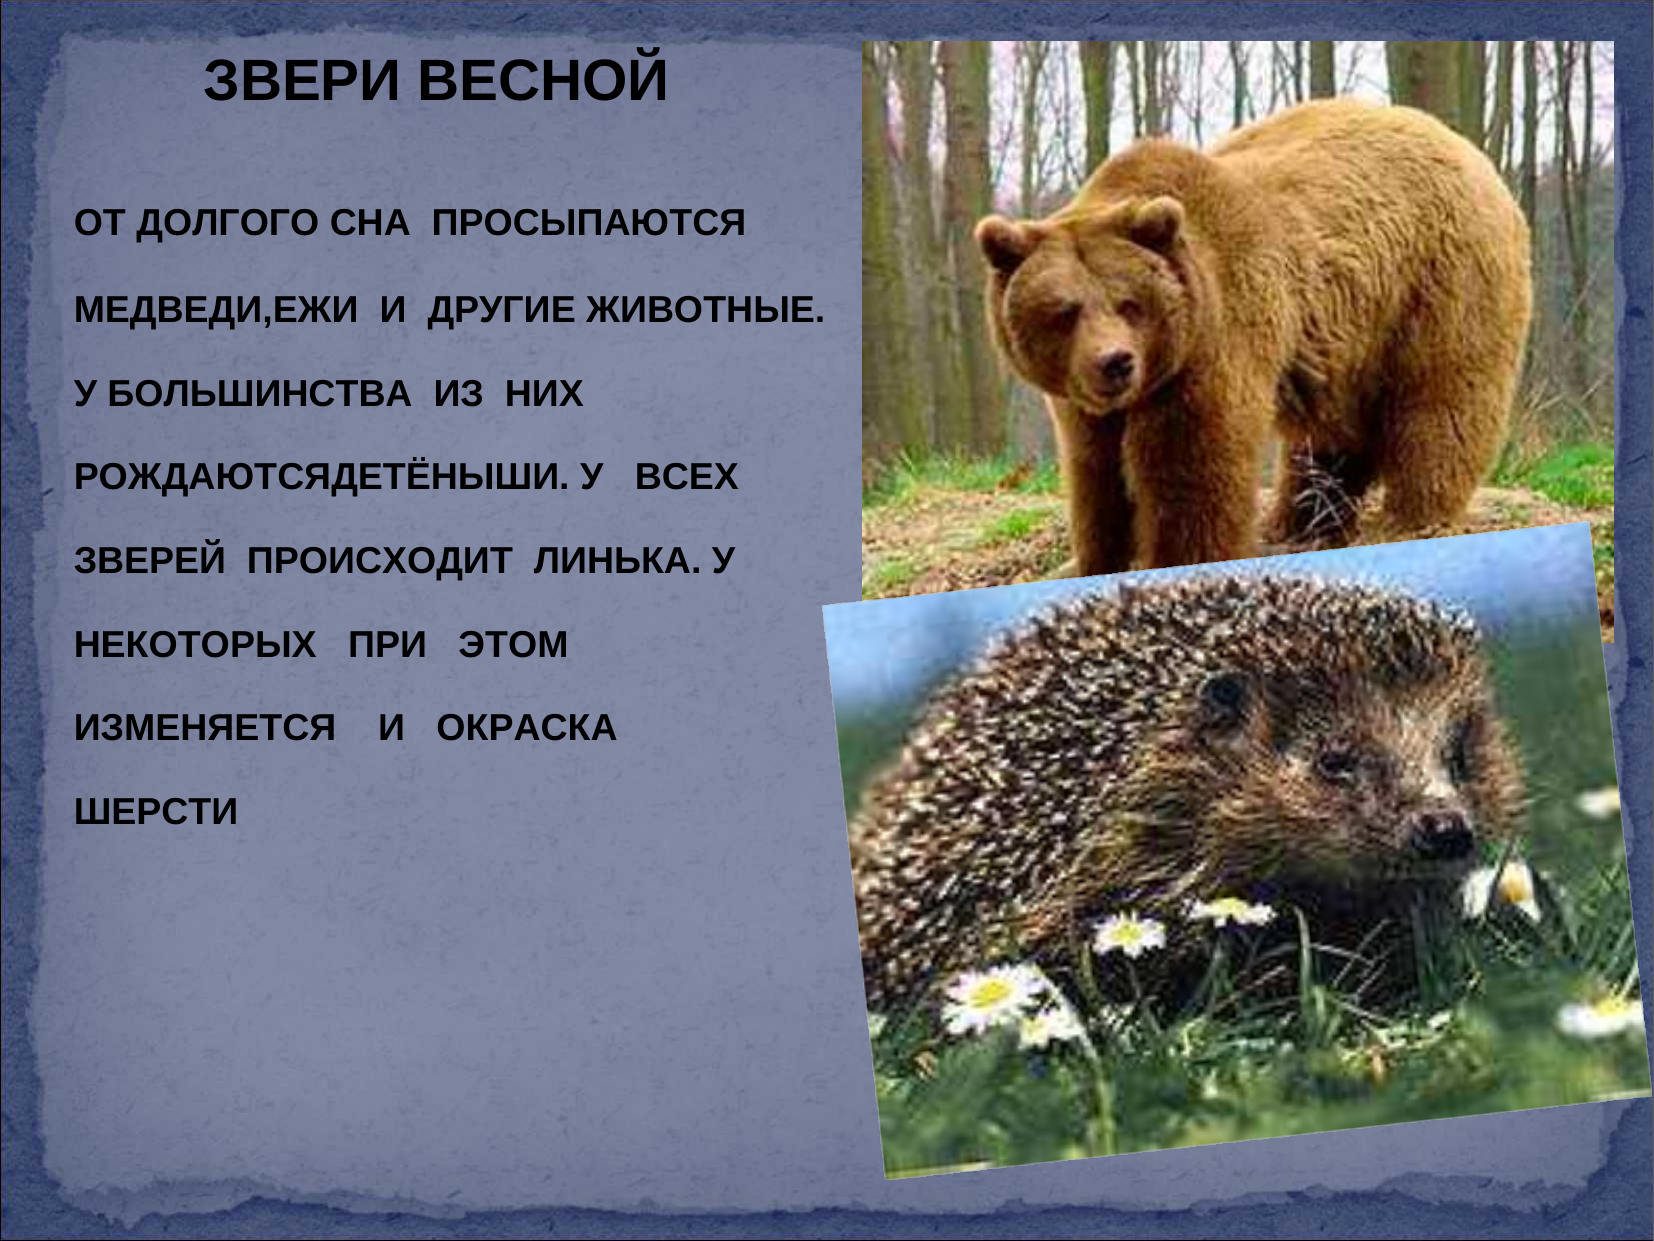

ЗВЕРИ ВЕСНОЙ
ОТ ДОЛГОГО СНА ПРОСЫПАЮТСЯ
МЕДВЕДИ,ЕЖИ И ДРУГИЕ ЖИВОТНЫЕ.
У БОЛЬШИНСТВА ИЗ НИХ
РОЖДАЮТСЯДЕТЁНЫШИ. У ВСЕХ
ЗВЕРЕЙ ПРОИСХОДИТ ЛИНЬКА. У
НЕКОТОРЫХ ПРИ ЭТОМ
ИЗМЕНЯЕТСЯ И ОКРАСКА
ШЕРСТИ